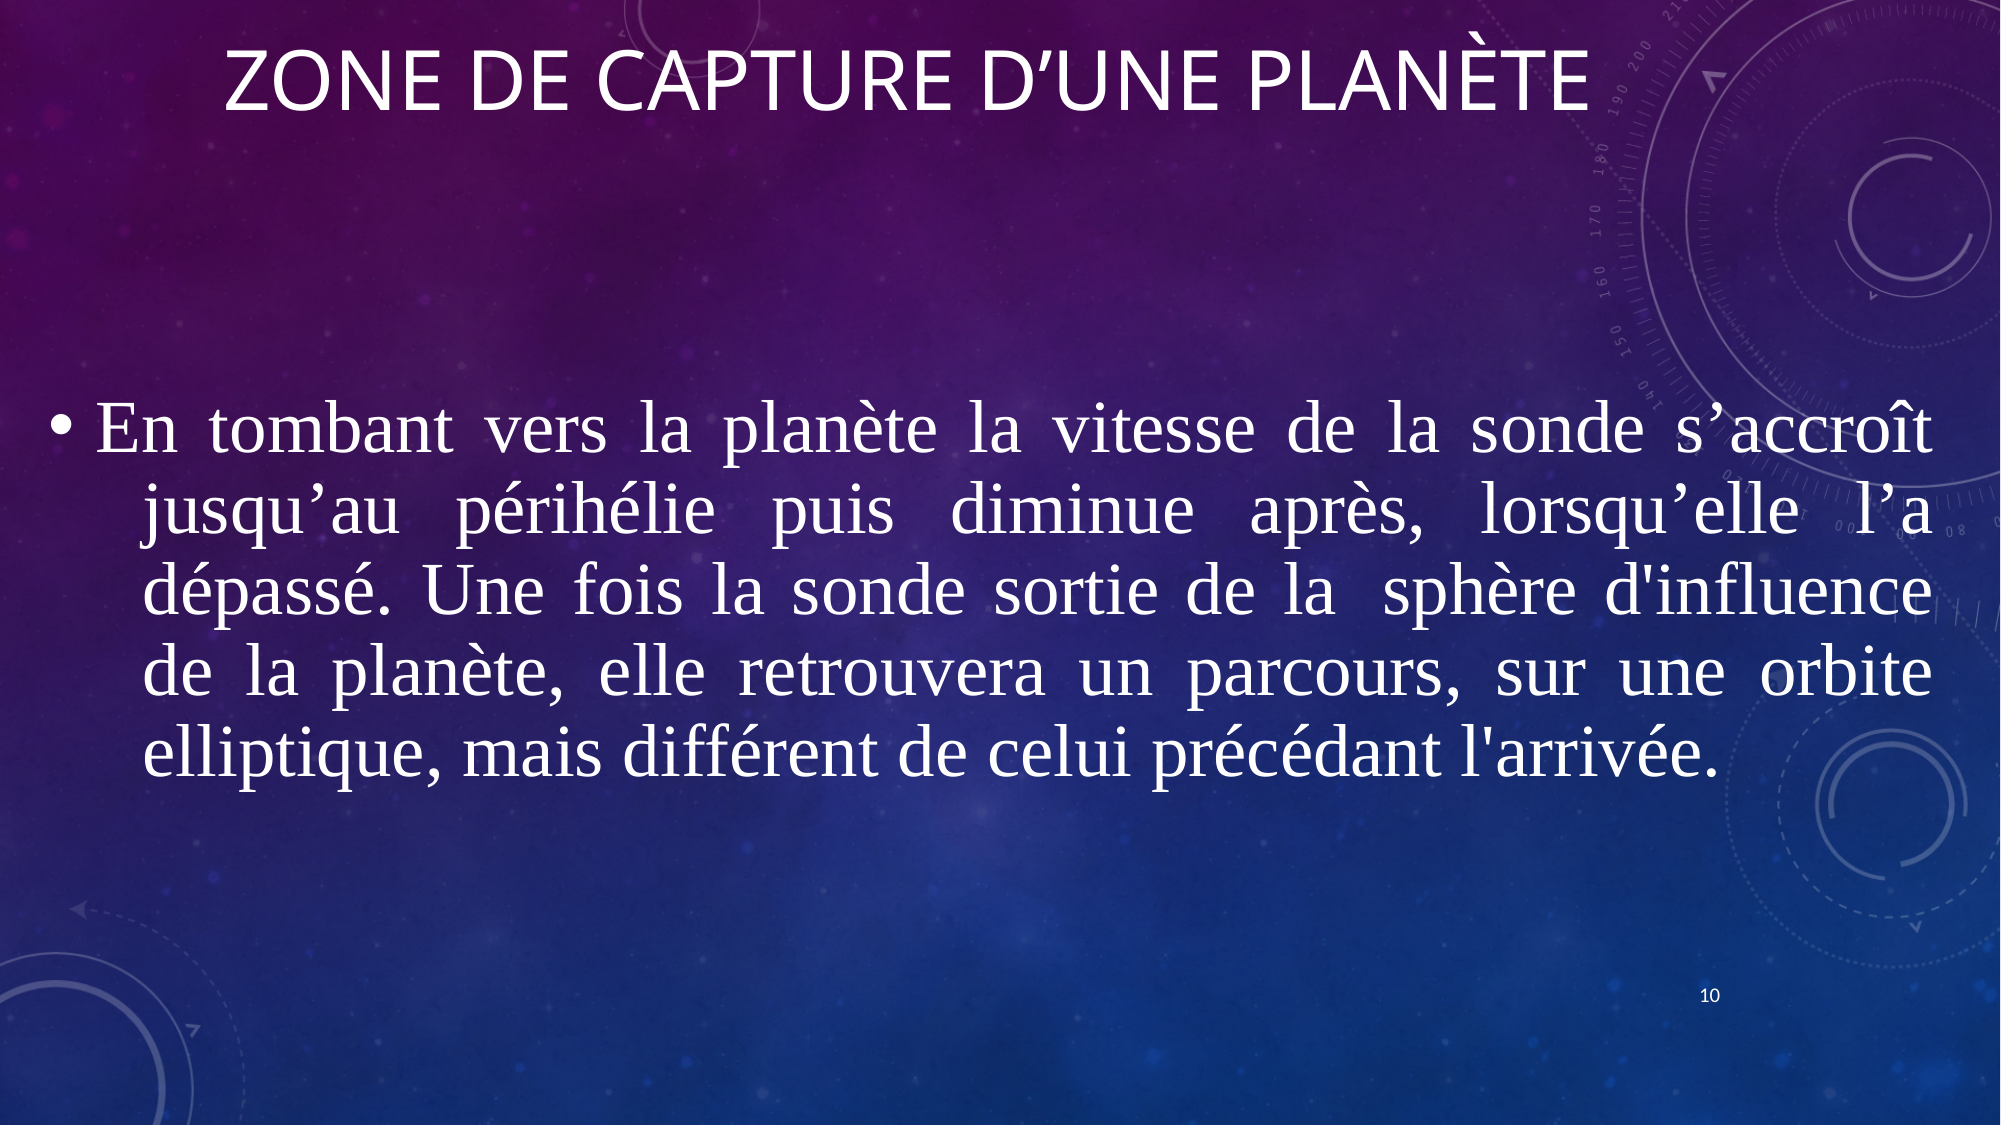

# Zone de capture d’une planète
En tombant vers la planète la vitesse de la sonde s’accroît jusqu’au périhélie puis diminue après, lorsqu’elle l’a dépassé. Une fois la sonde sortie de la  sphère d'influence de la planète, elle retrouvera un parcours, sur une orbite elliptique, mais différent de celui précédant l'arrivée.